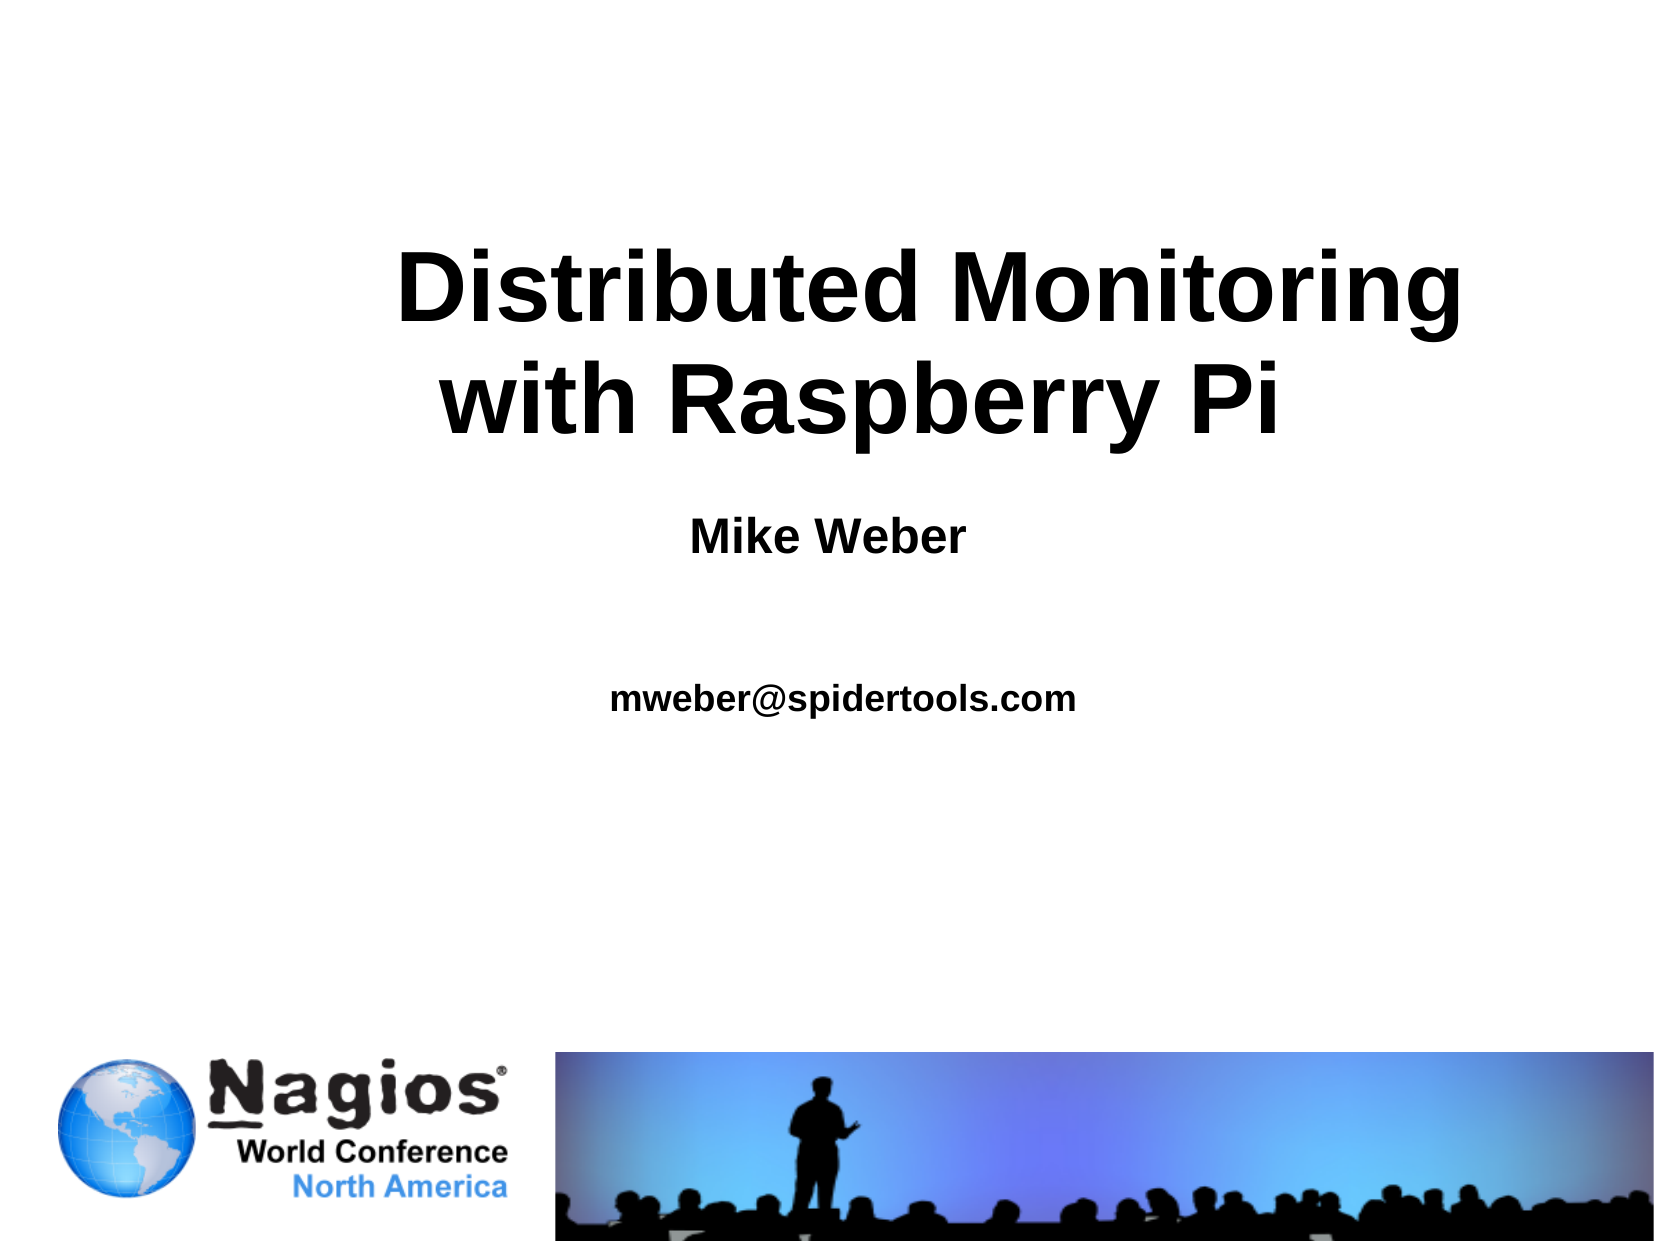

Distributed Monitoring
with Raspberry Pi
Mike Weber
mweber@spidertools.com